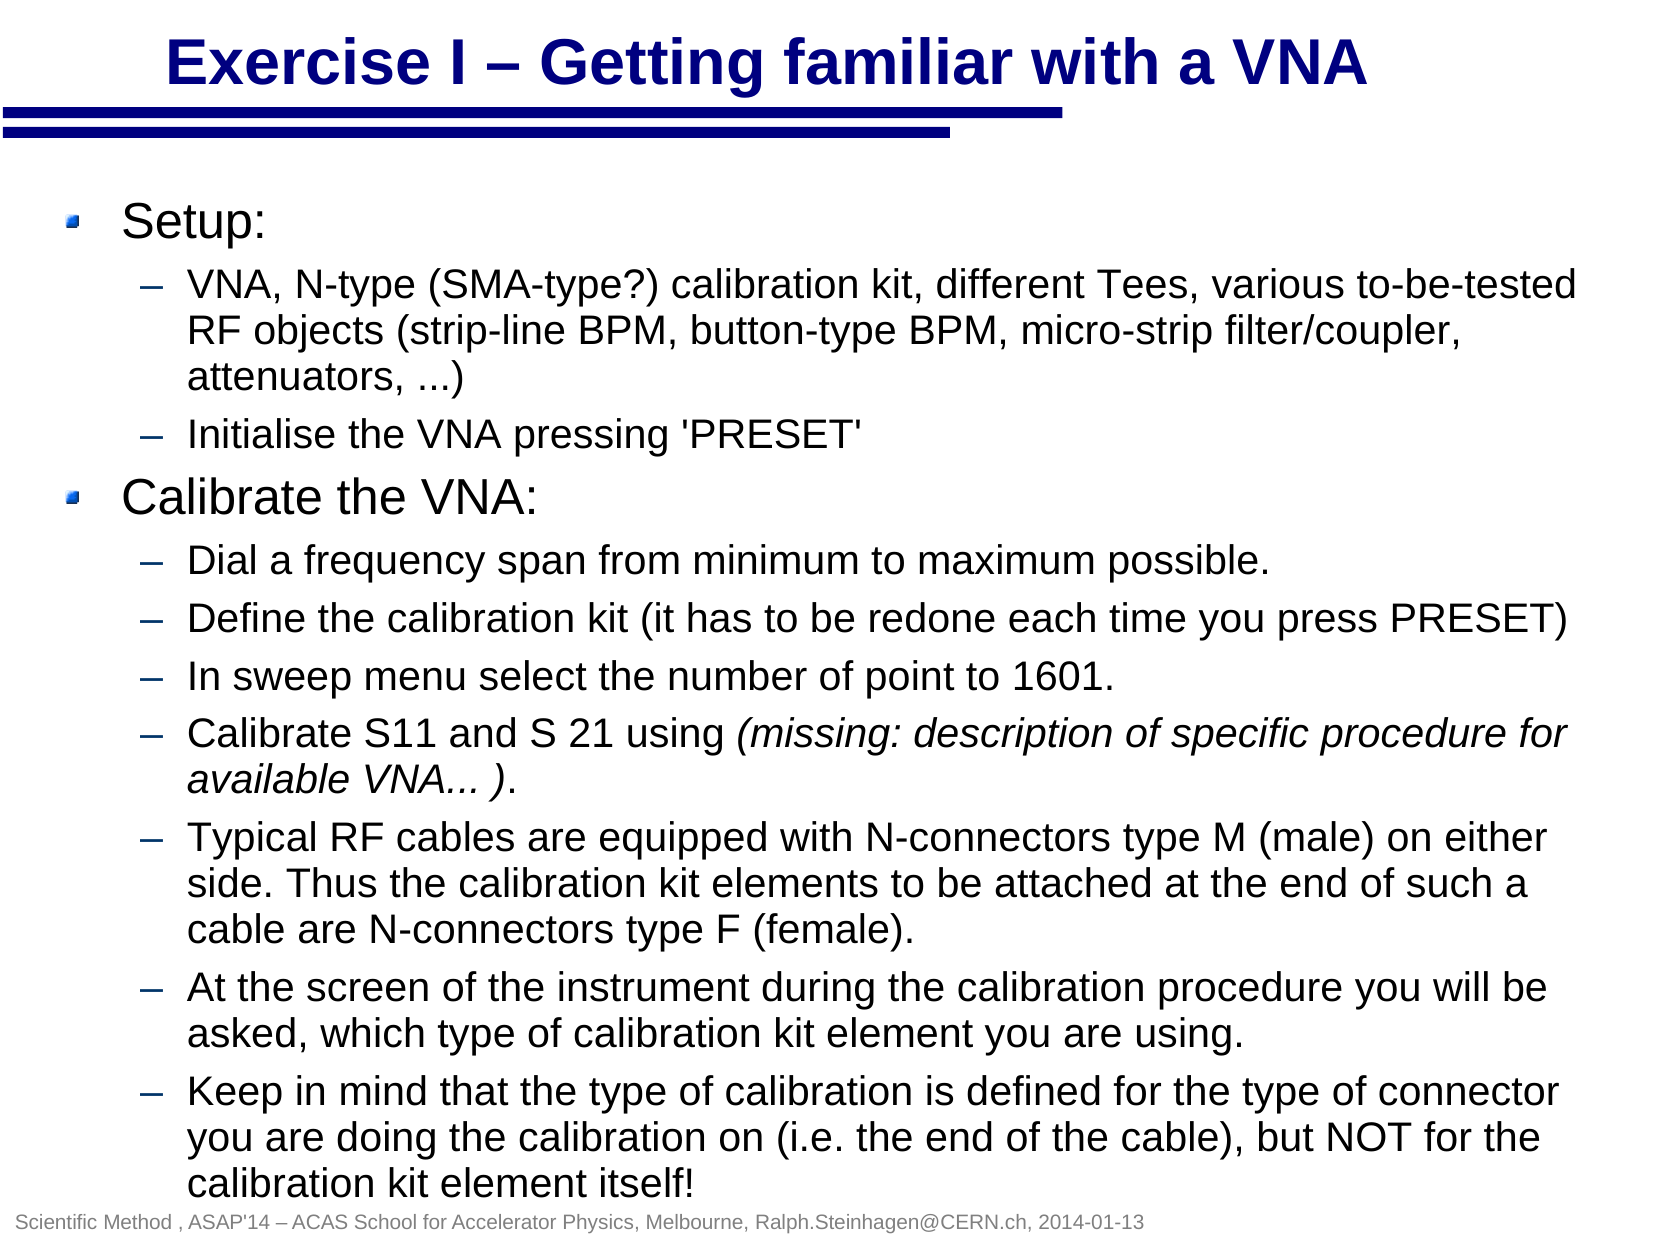

# Exercise I – Getting familiar with a VNA
Setup:
VNA, N-type (SMA-type?) calibration kit, different Tees, various to-be-tested RF objects (strip-line BPM, button-type BPM, micro-strip filter/coupler, attenuators, ...)
Initialise the VNA pressing 'PRESET'
Calibrate the VNA:
Dial a frequency span from minimum to maximum possible.
Define the calibration kit (it has to be redone each time you press PRESET)
In sweep menu select the number of point to 1601.
Calibrate S11 and S 21 using (missing: description of specific procedure for available VNA... ).
Typical RF cables are equipped with N-connectors type M (male) on either side. Thus the calibration kit elements to be attached at the end of such a cable are N-connectors type F (female).
At the screen of the instrument during the calibration procedure you will be asked, which type of calibration kit element you are using.
Keep in mind that the type of calibration is defined for the type of connector you are doing the calibration on (i.e. the end of the cable), but NOT for the calibration kit element itself!